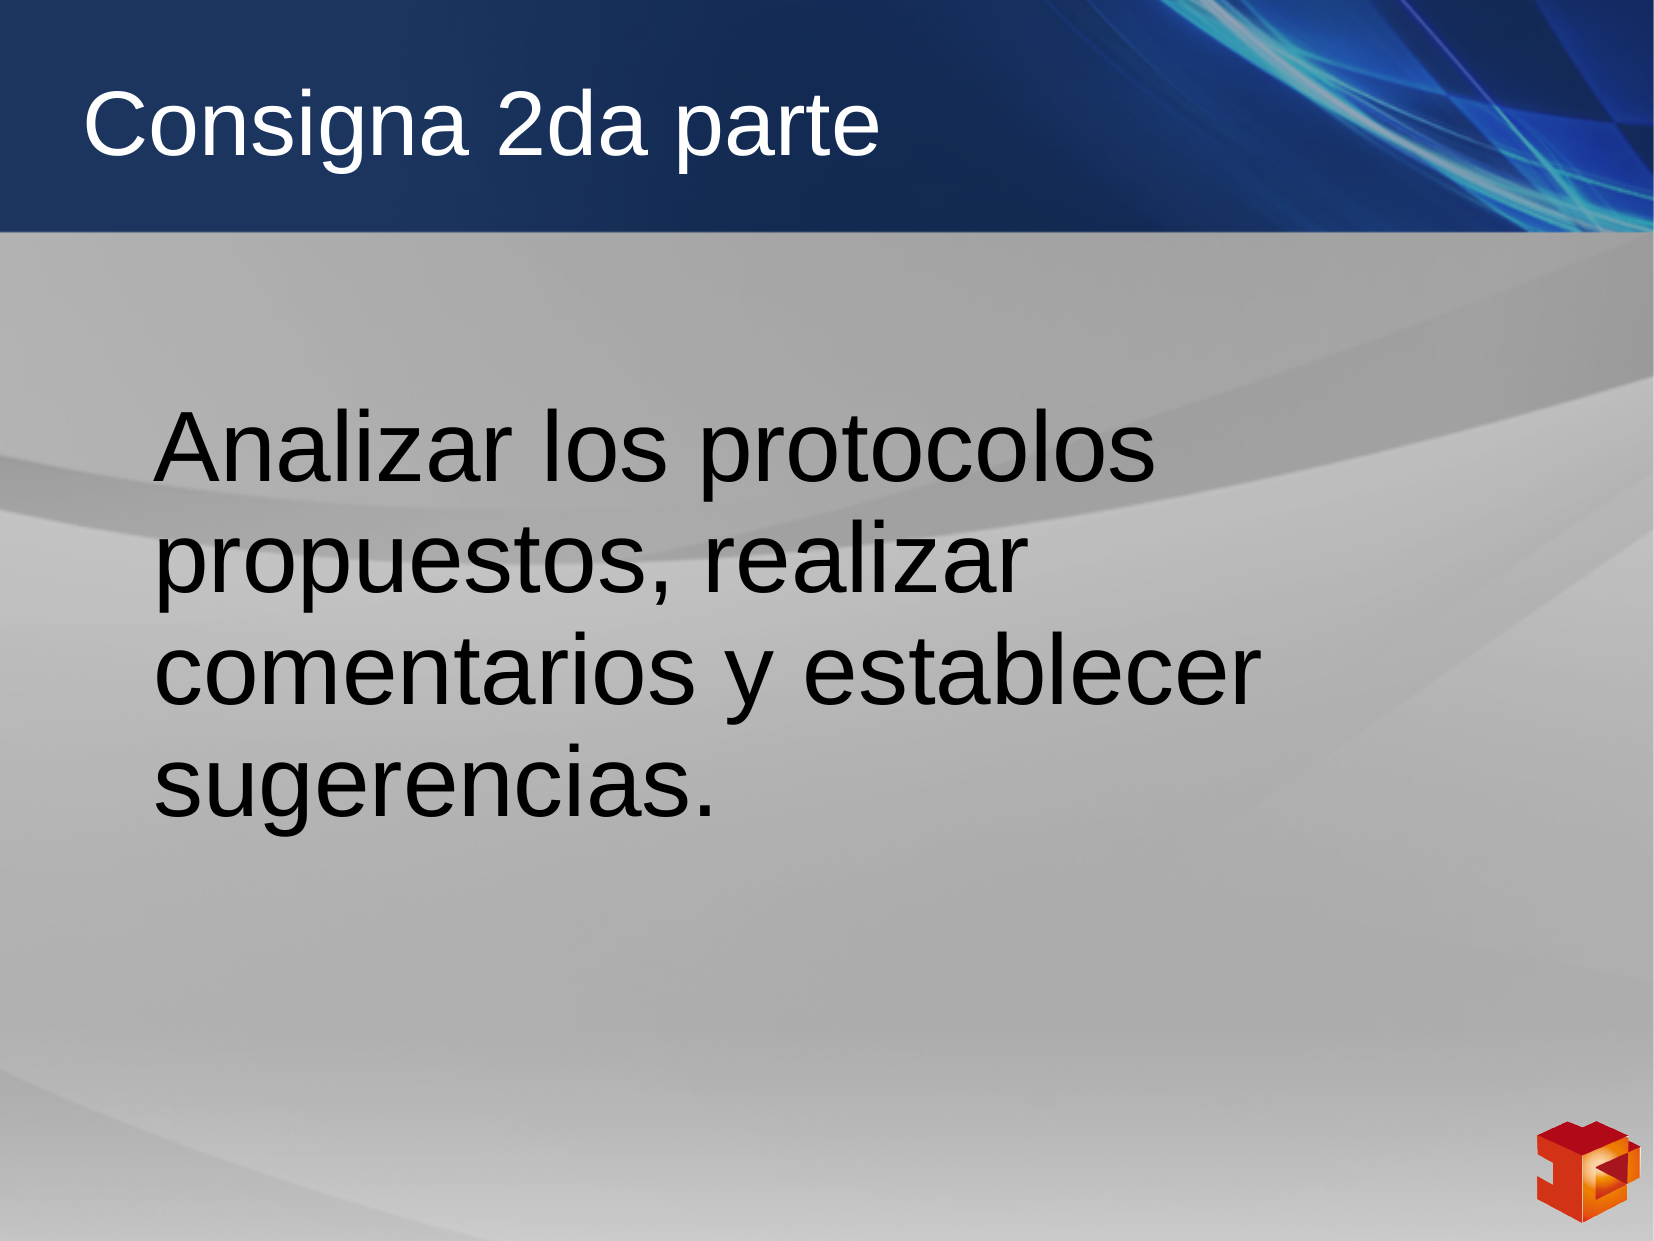

# Consigna 2da parte
Analizar los protocolos propuestos, realizar comentarios y establecer sugerencias.